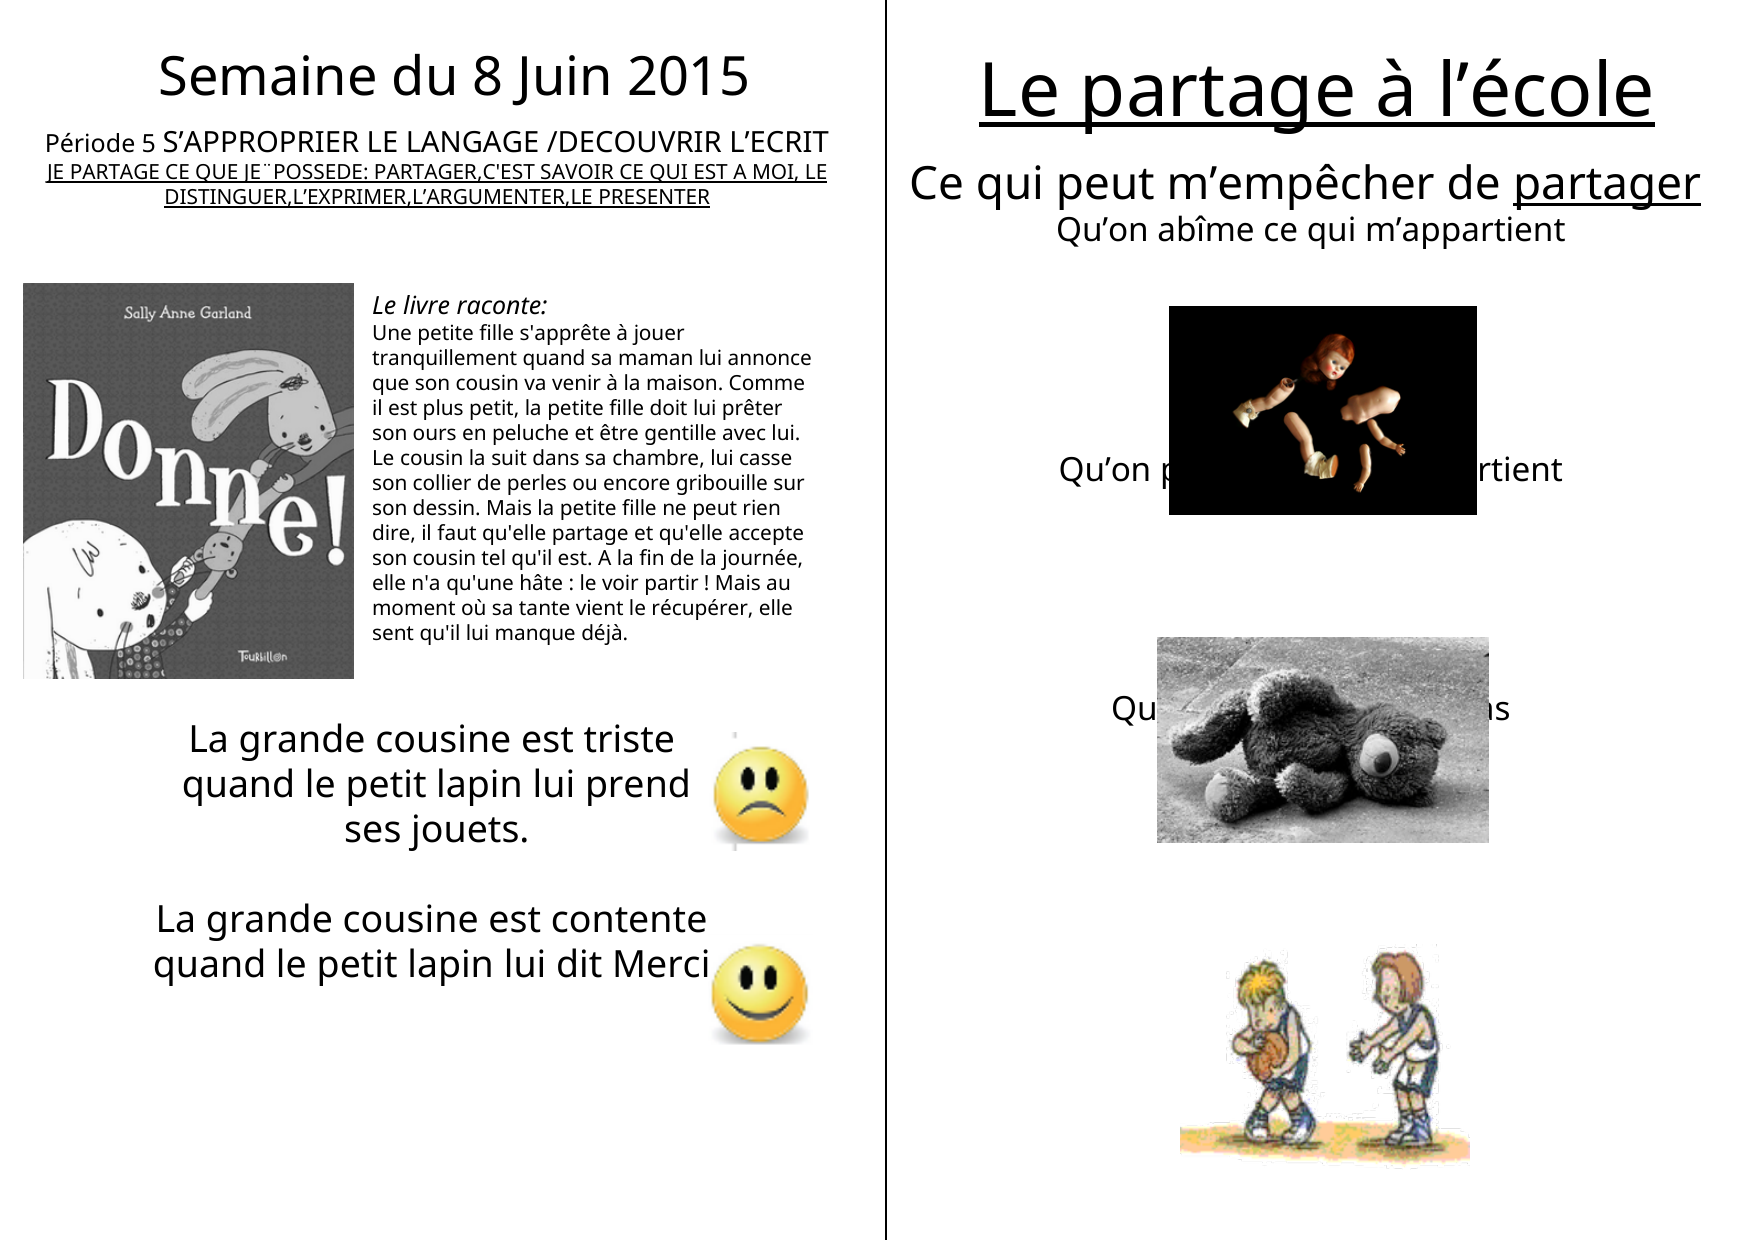

Semaine du 8 Juin 2015
Le partage à l’école
Période 5 S’APPROPRIER LE LANGAGE /DECOUVRIR L’ECRIT
JE PARTAGE CE QUE JE¨POSSEDE: PARTAGER,C'EST SAVOIR CE QUI EST A MOI, LE DISTINGUER,L’EXPRIMER,L’ARGUMENTER,LE PRESENTER
Ce qui peut m’empêcher de partager
Qu’on abîme ce qui m’appartient
Qu’on perde ce qui m’appartient
Qu’on ne me le rende pas
Le livre raconte:
Une petite fille s'apprête à jouer tranquillement quand sa maman lui annonce que son cousin va venir à la maison. Comme il est plus petit, la petite fille doit lui prêter son ours en peluche et être gentille avec lui. Le cousin la suit dans sa chambre, lui casse son collier de perles ou encore gribouille sur son dessin. Mais la petite fille ne peut rien dire, il faut qu'elle partage et qu'elle accepte son cousin tel qu'il est. A la fin de la journée, elle n'a qu'une hâte : le voir partir ! Mais au moment où sa tante vient le récupérer, elle sent qu'il lui manque déjà.
La grande cousine est triste
quand le petit lapin lui prend
ses jouets.
La grande cousine est contente
quand le petit lapin lui dit Merci